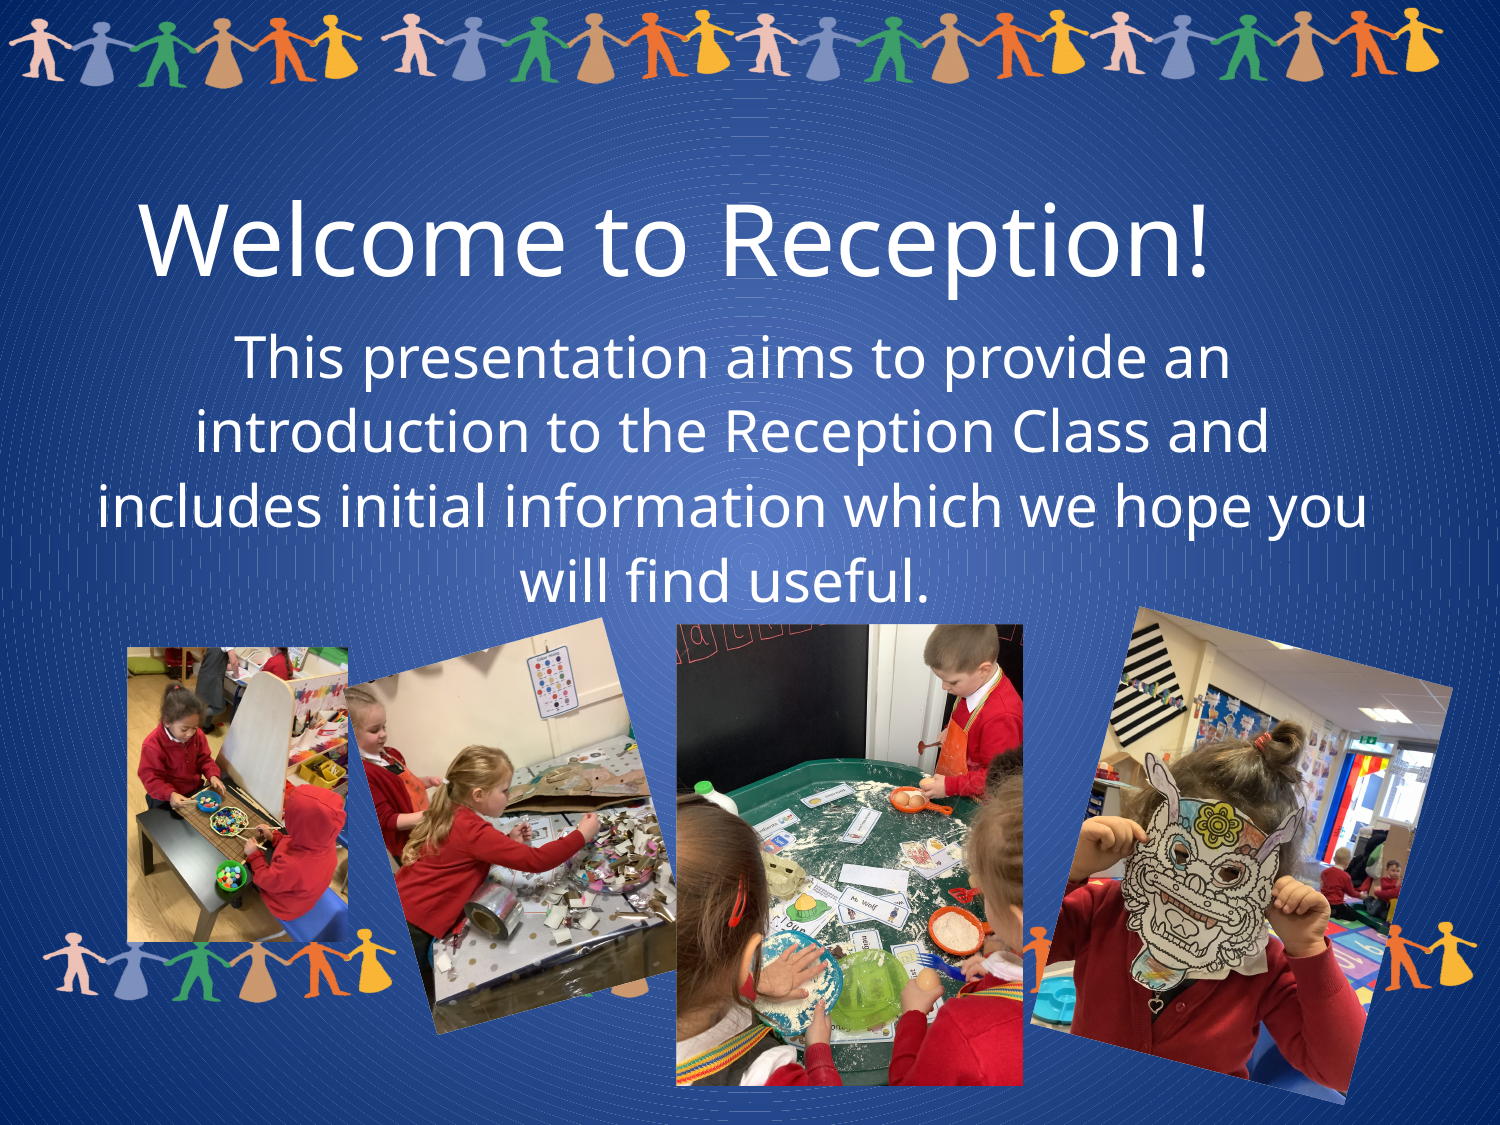

Welcome to Reception!
This presentation aims to provide an introduction to the Reception Class and includes initial information which we hope you will find useful.